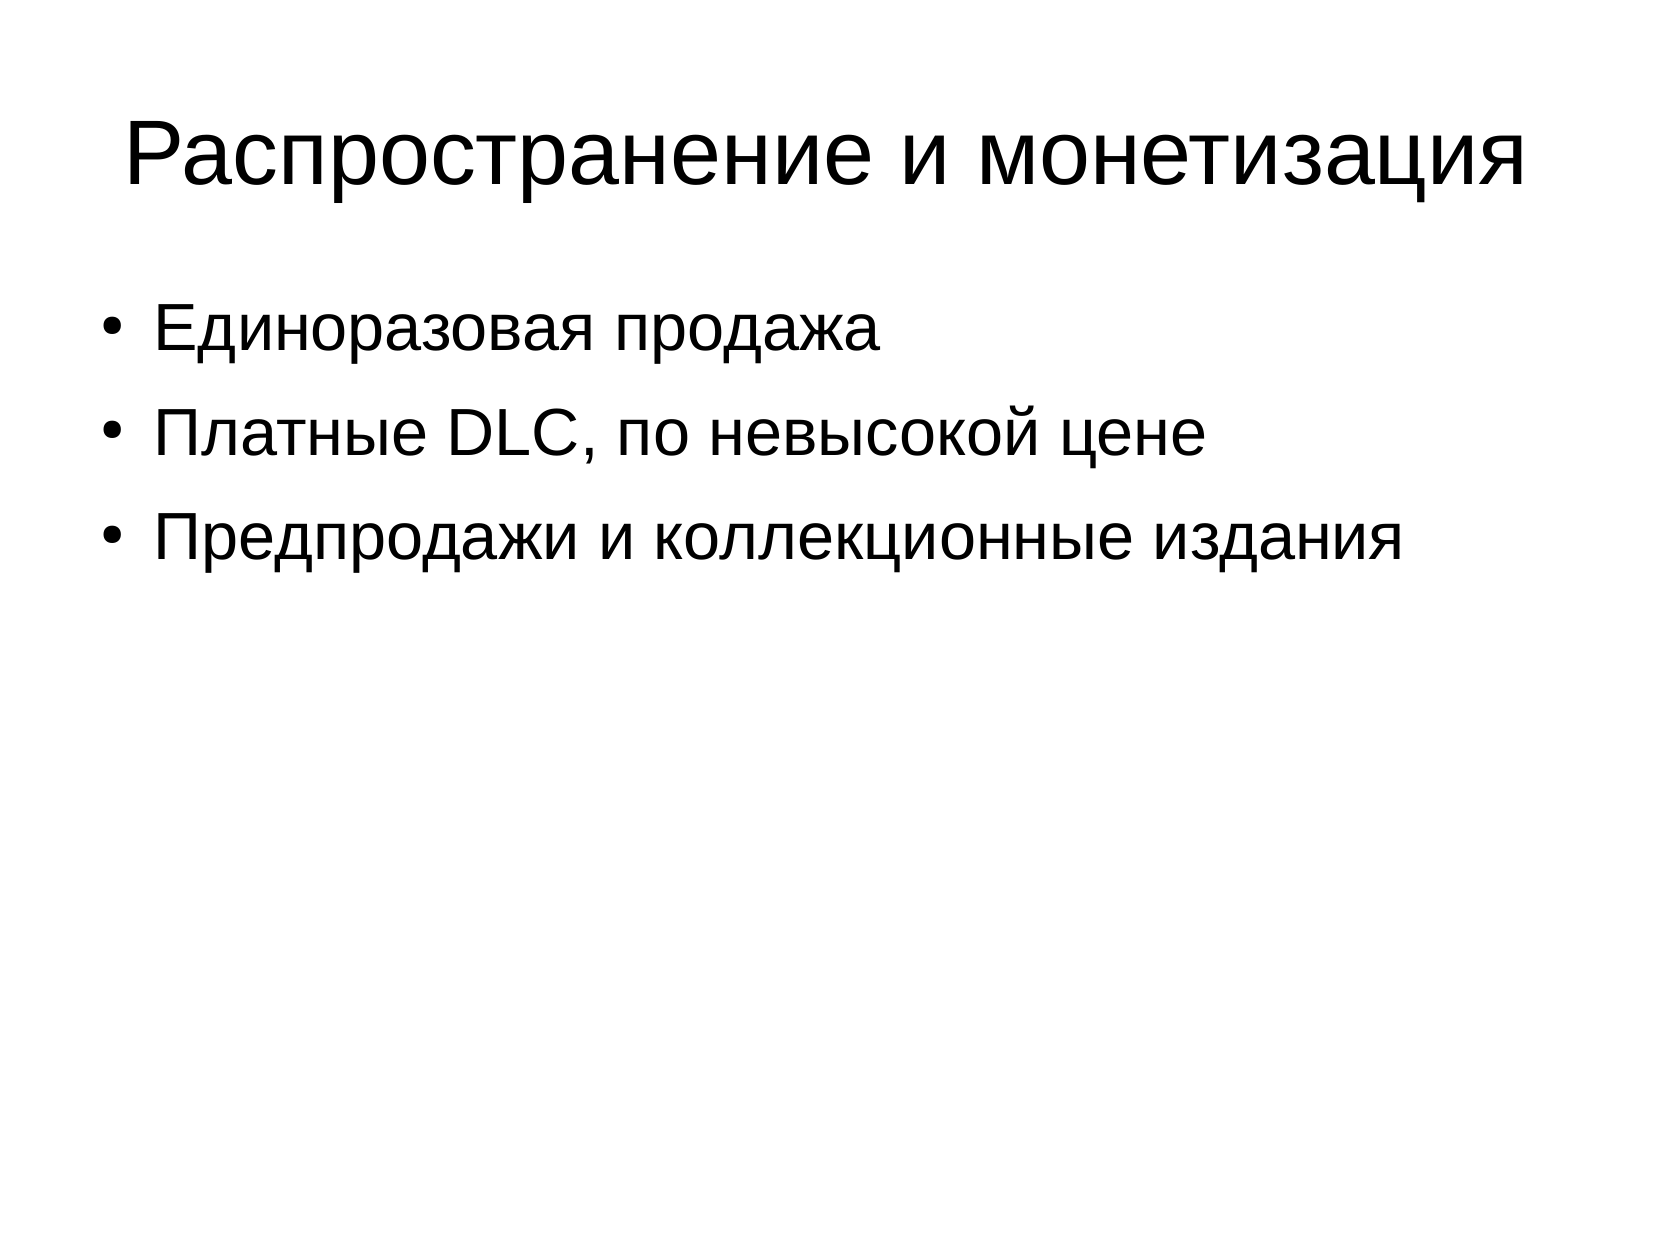

# Распространение и монетизация
Единоразовая продажа
Платные DLC, по невысокой цене
Предпродажи и коллекционные издания